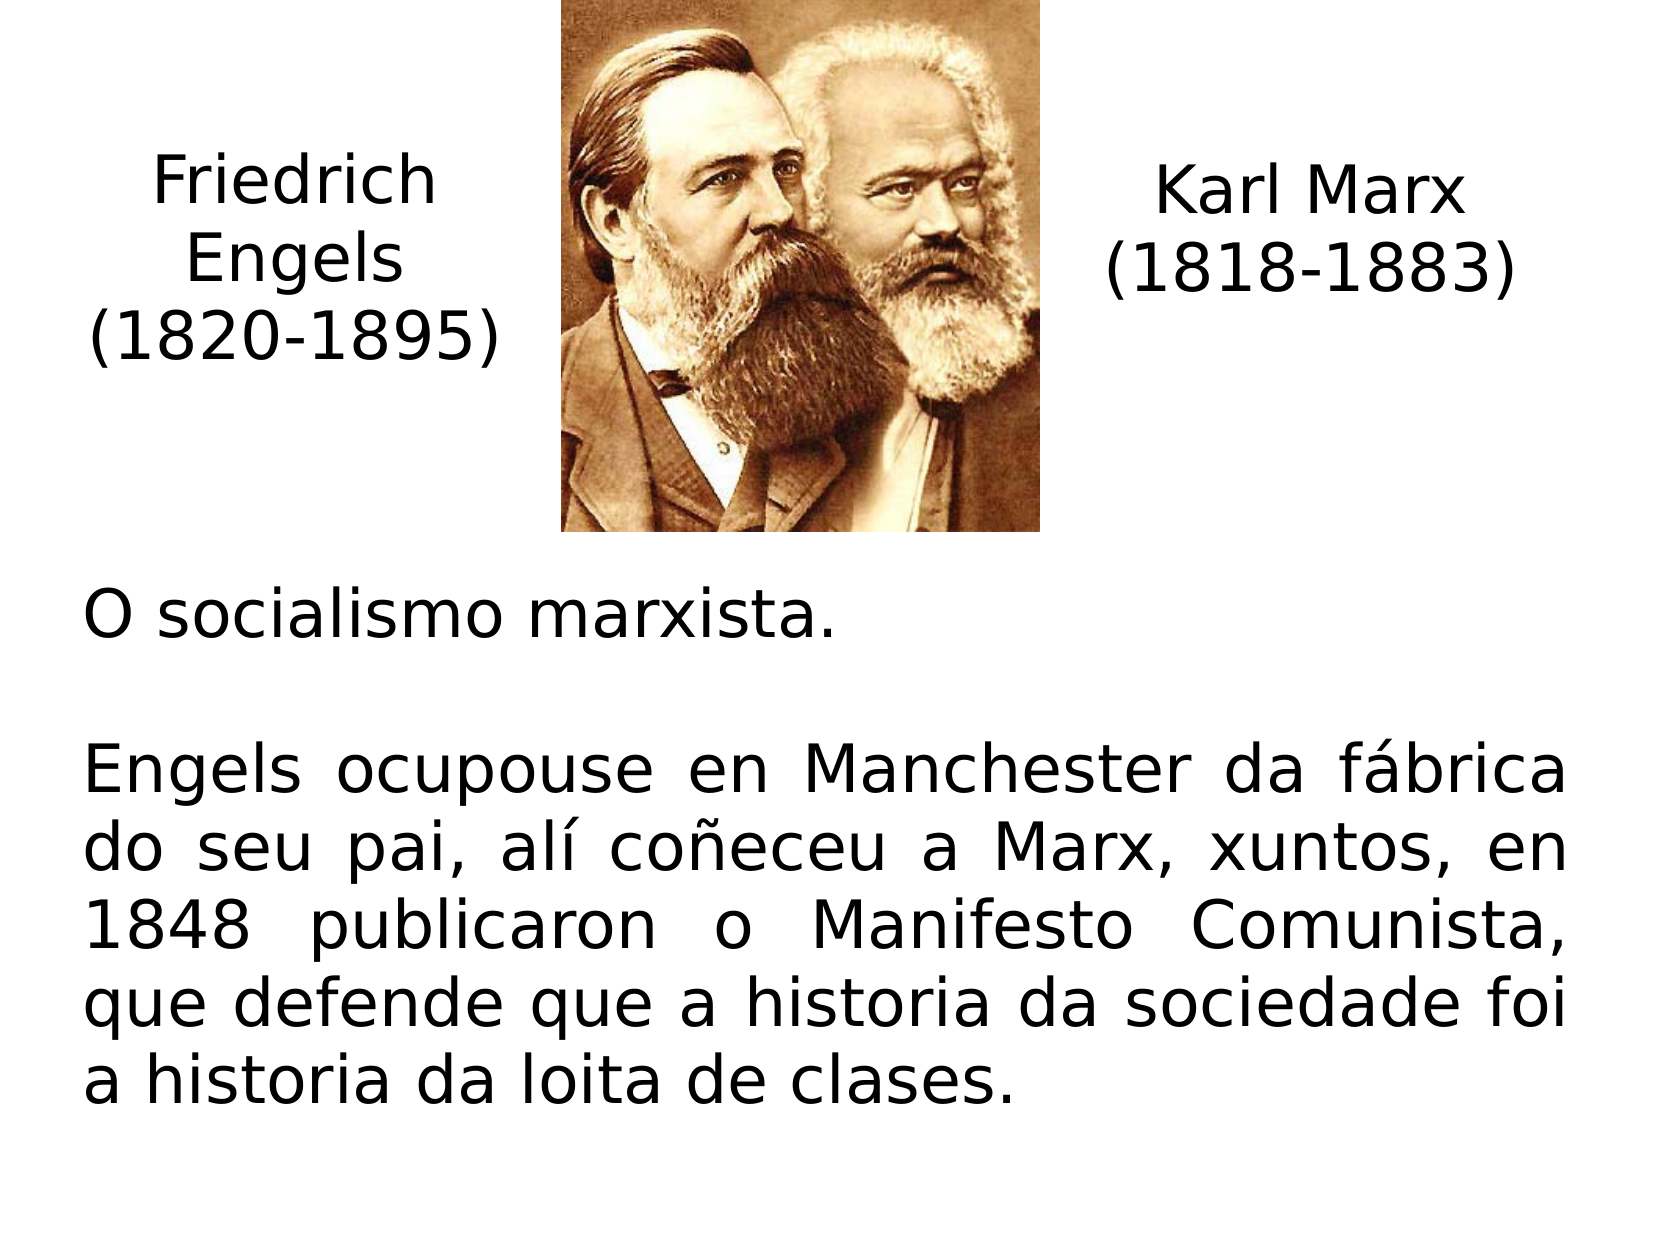

Friedrich Engels (1820-1895)
Karl Marx (1818-1883)
# O socialismo marxista.
Engels ocupouse en Manchester da fábrica do seu pai, alí coñeceu a Marx, xuntos, en 1848 publicaron o Manifesto Comunista, que defende que a historia da sociedade foi a historia da loita de clases.